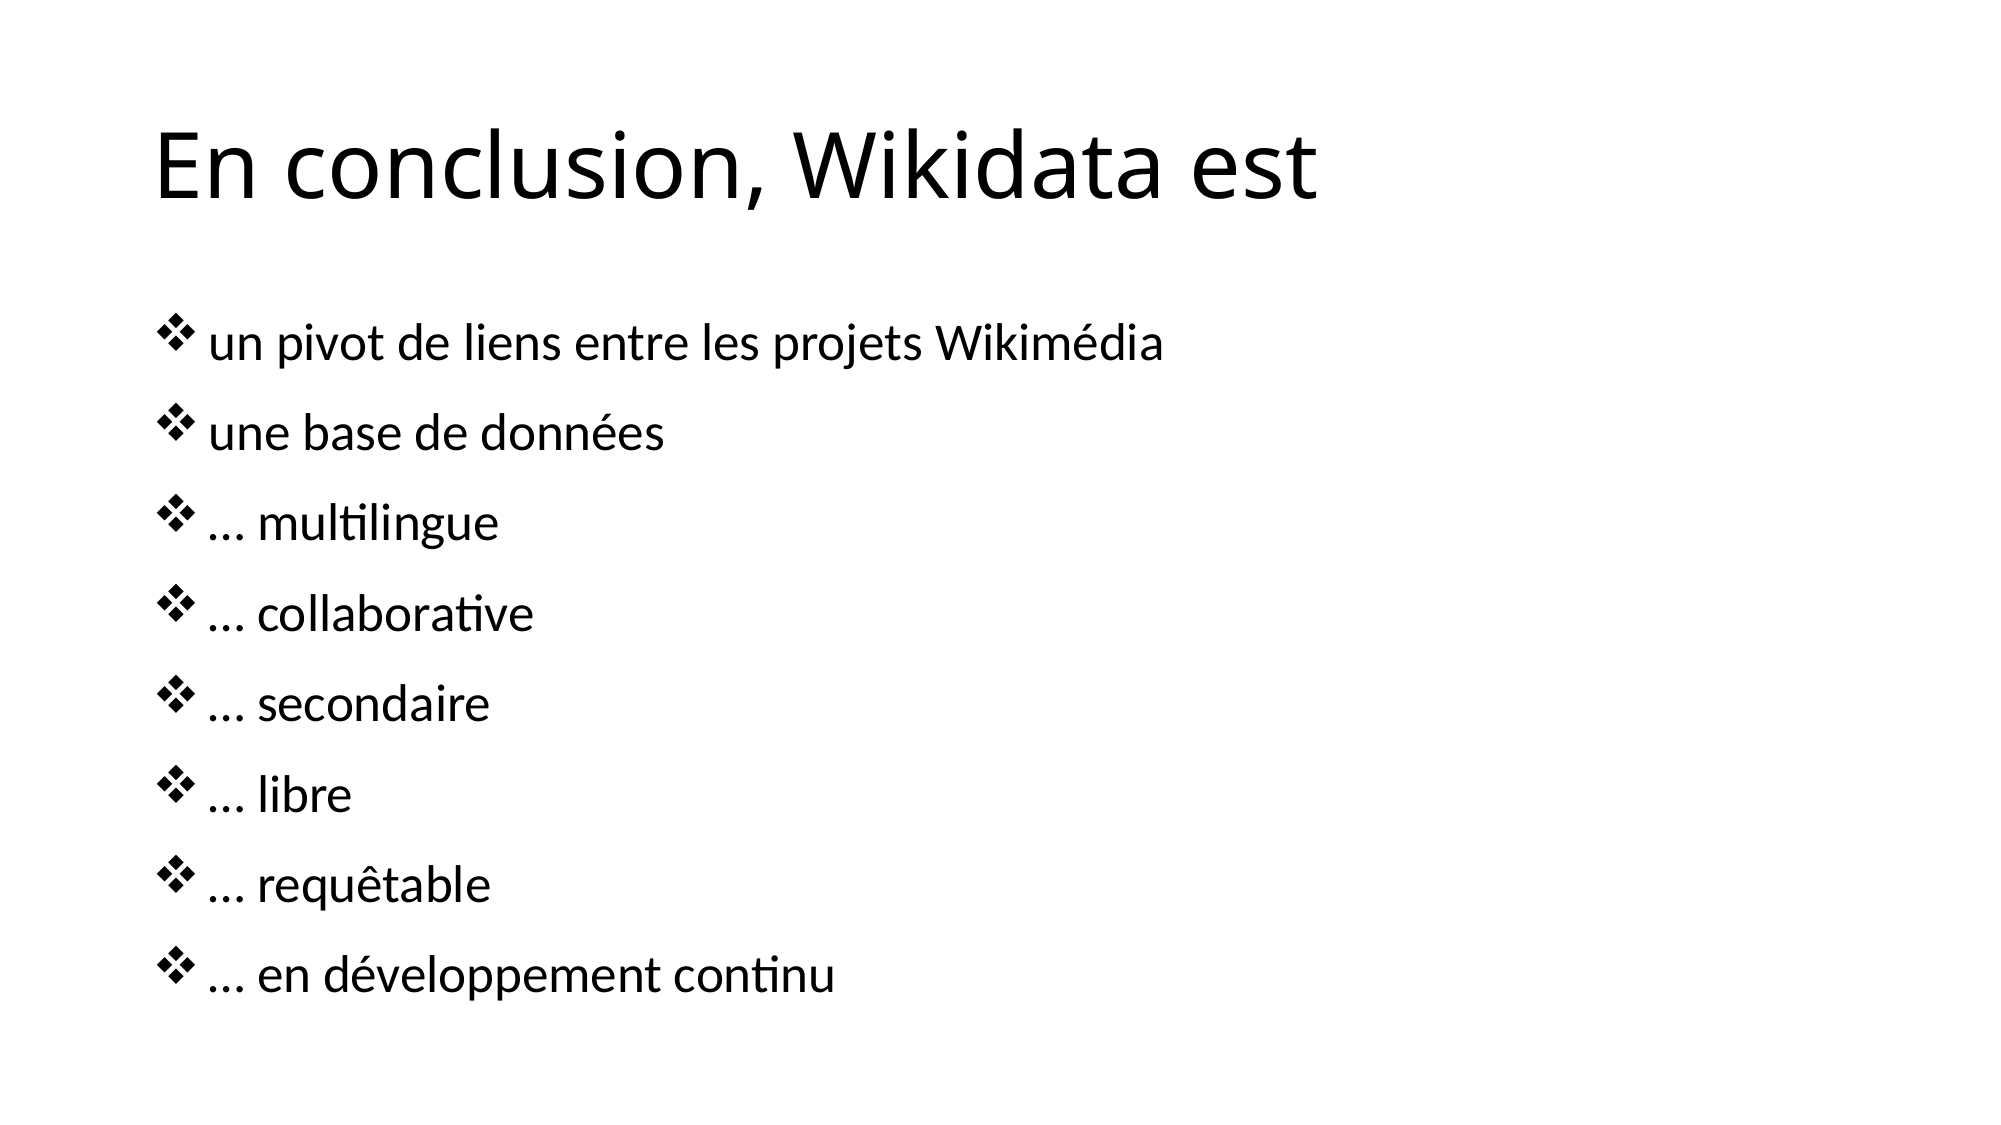

# En conclusion, Wikidata est
 un pivot de liens entre les projets Wikimédia
 une base de données
 … multilingue
 … collaborative
 … secondaire
 … libre
 … requêtable
 … en développement continu